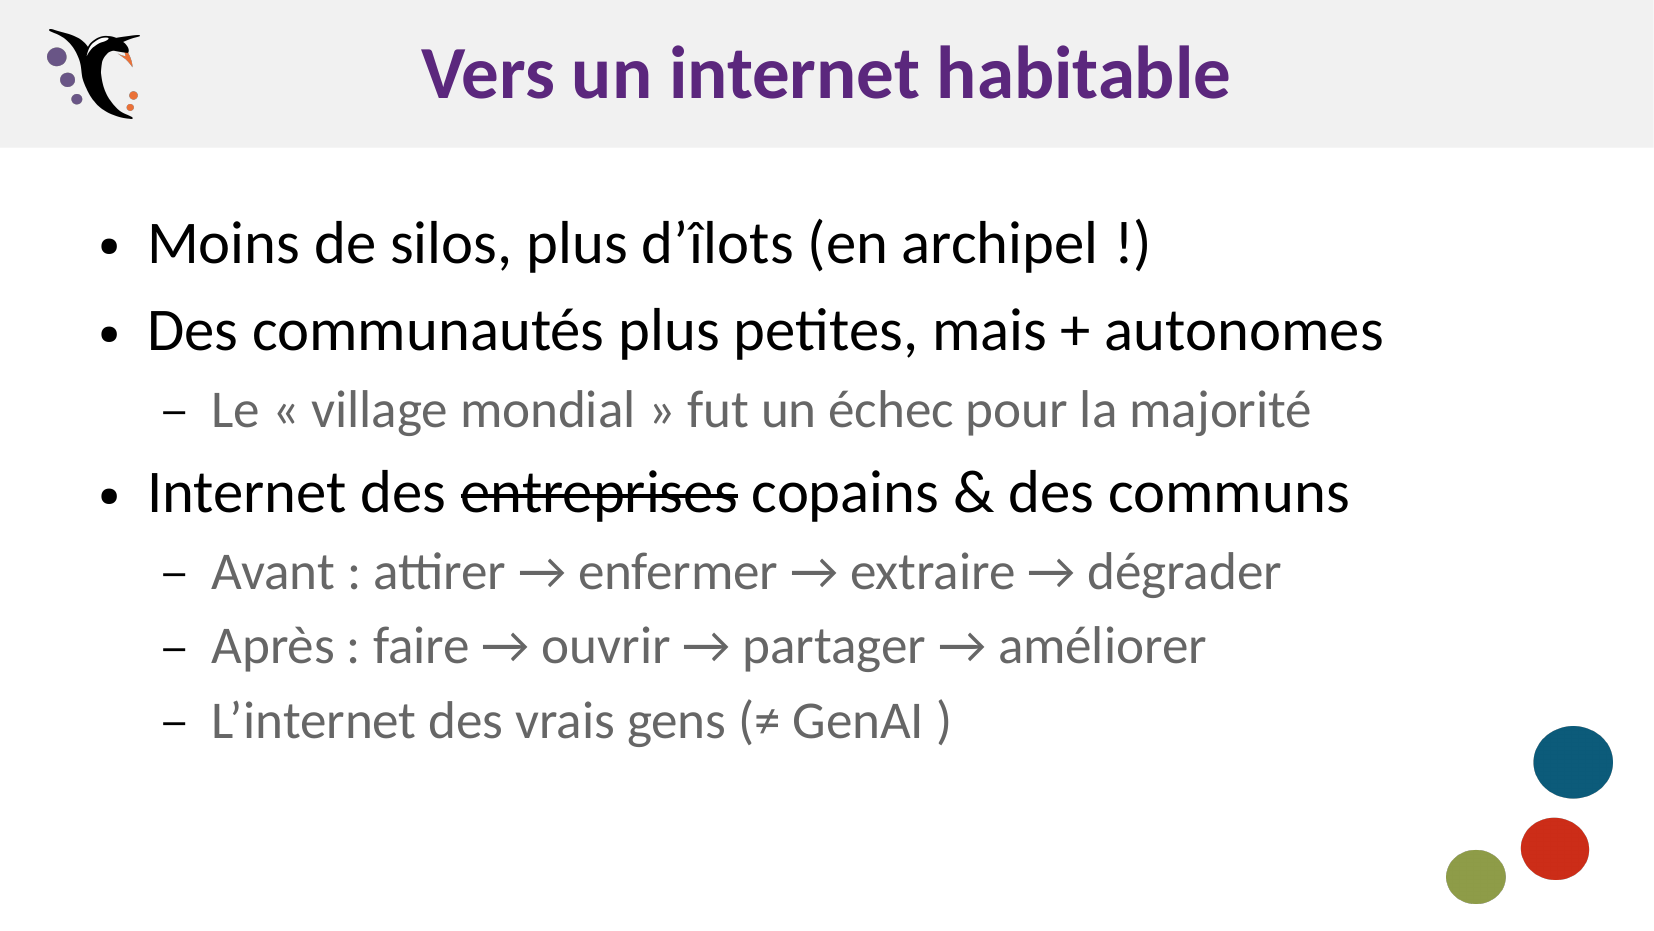

# Vers un internet habitable
Moins de silos, plus d’îlots (en archipel !)
Des communautés plus petites, mais + autonomes
Le « village mondial » fut un échec pour la majorité
Internet des entreprises copains & des communs
Avant : attirer → enfermer → extraire → dégrader
Après : faire → ouvrir → partager → améliorer
L’internet des vrais gens (≠ GenAI )